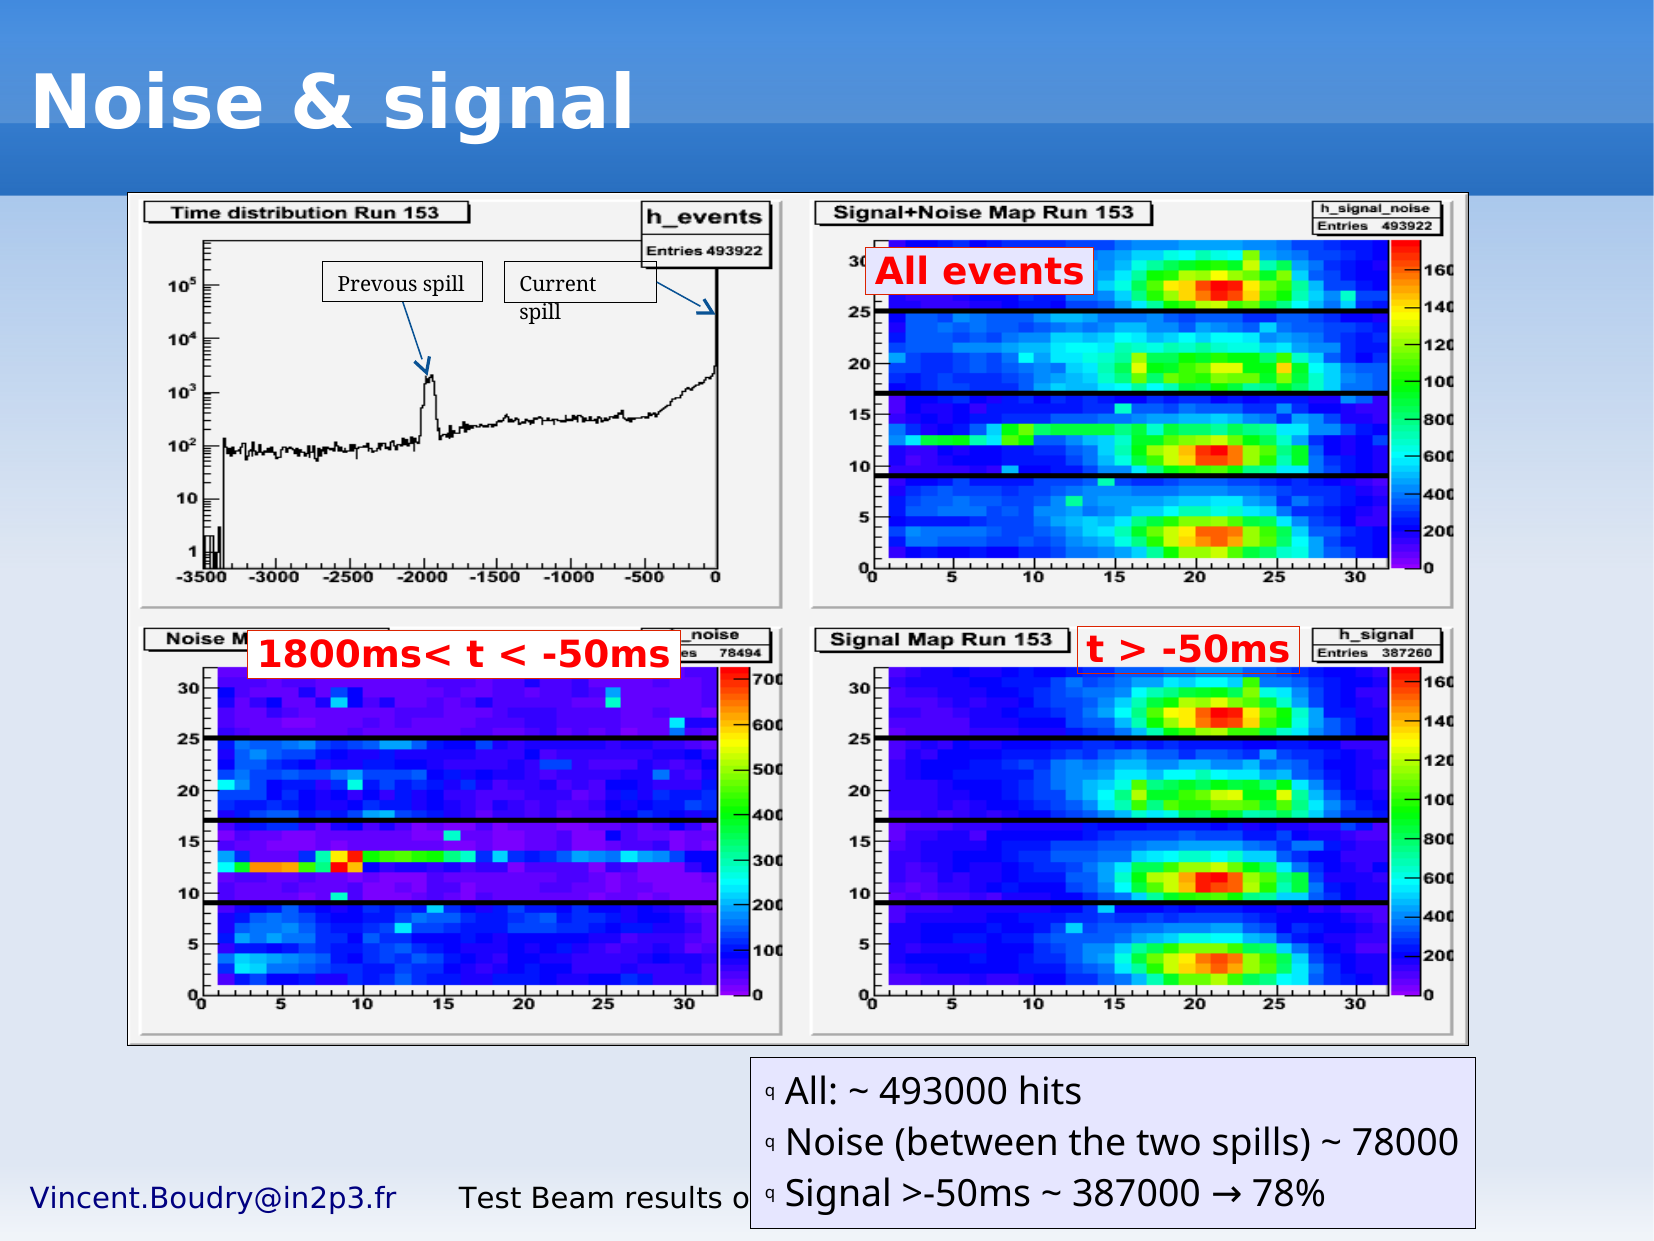

# Noise & signal
All events
Prevous spill
Current spill
t > -50ms
1800ms< t < -50ms
 All: ~ 493000 hits
 Noise (between the two spills) ~ 78000
 Signal >-50ms ~ 387000 → 78%
Vincent.Boudry@in2p3.fr
Test Beam results on RPC sDHCAL — KNU, Daegu, 20 feb. 2009